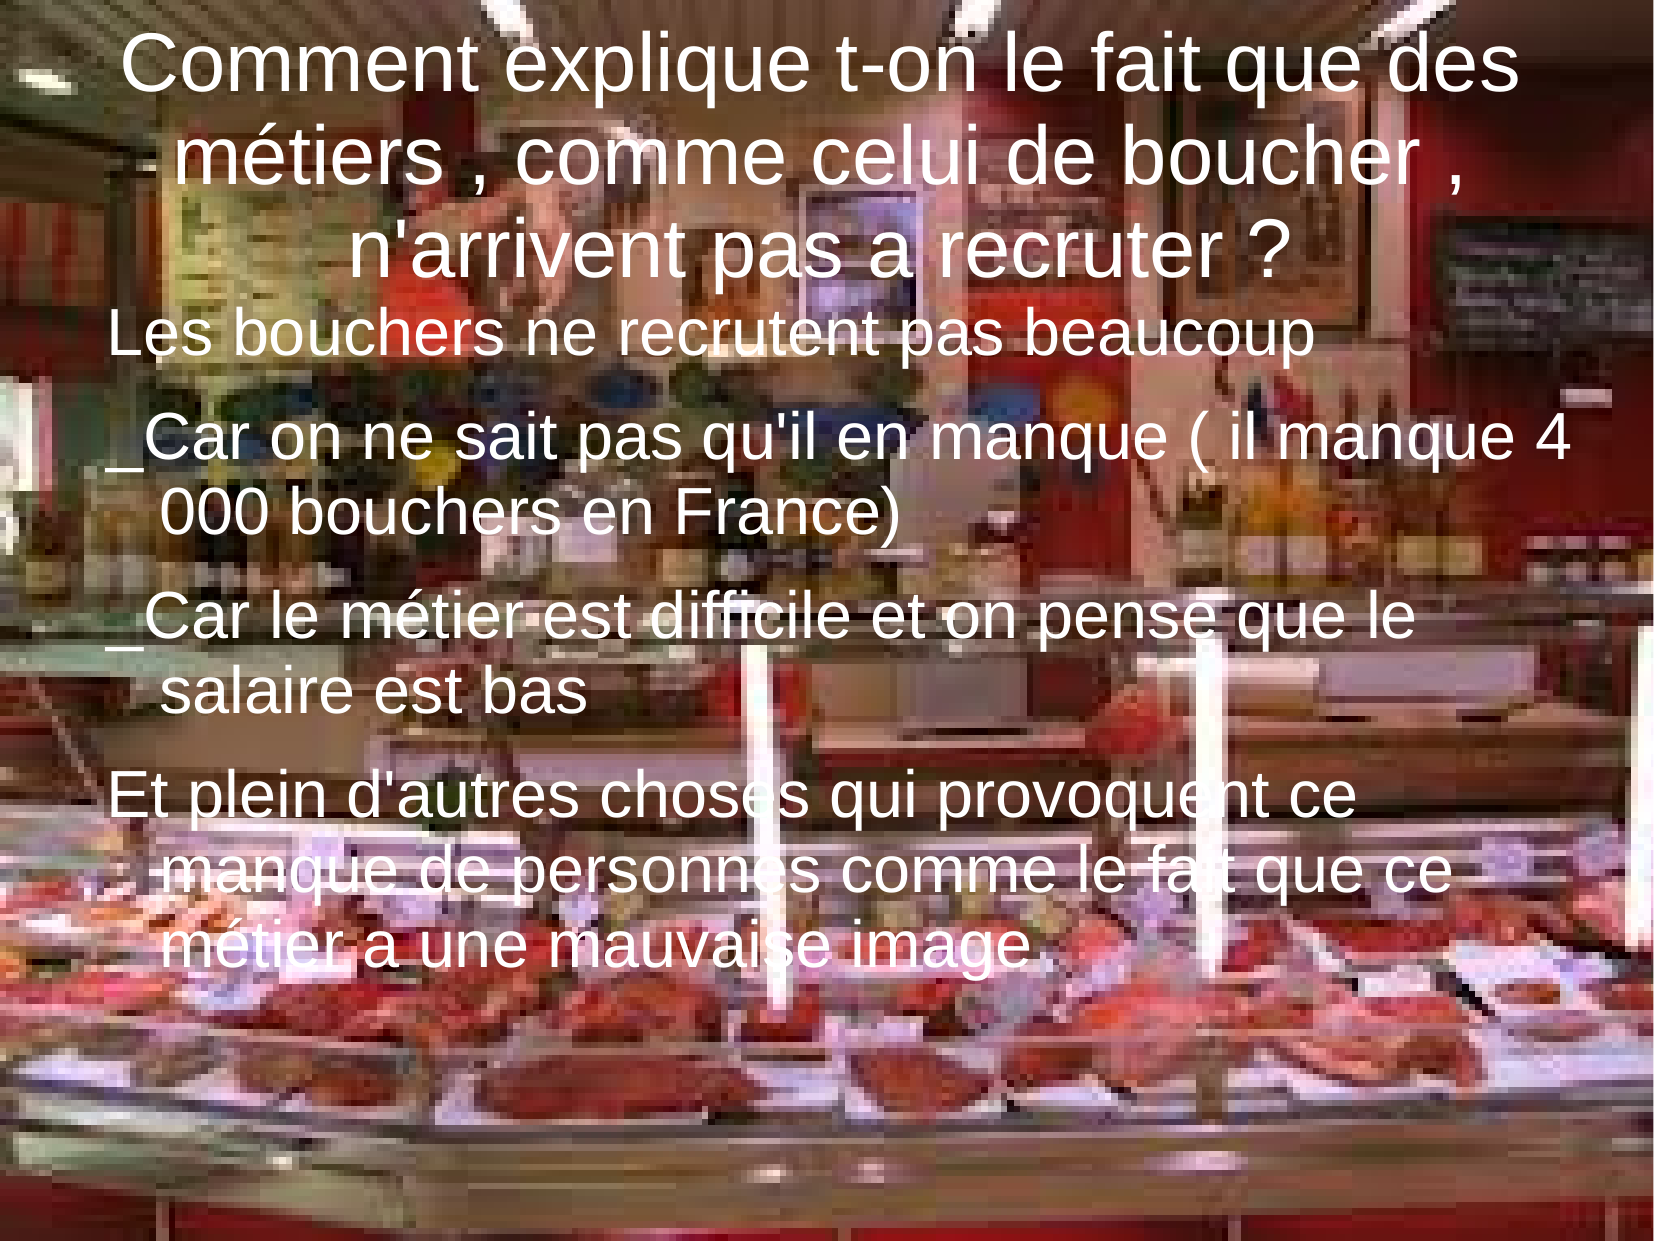

# Comment explique t-on le fait que des métiers , comme celui de boucher , n'arrivent pas a recruter ?
Les bouchers ne recrutent pas beaucoup
_Car on ne sait pas qu'il en manque ( il manque 4 000 bouchers en France)
_Car le métier est difficile et on pense que le salaire est bas
Et plein d'autres choses qui provoquent ce manque de personnes comme le fait que ce métier a une mauvaise image